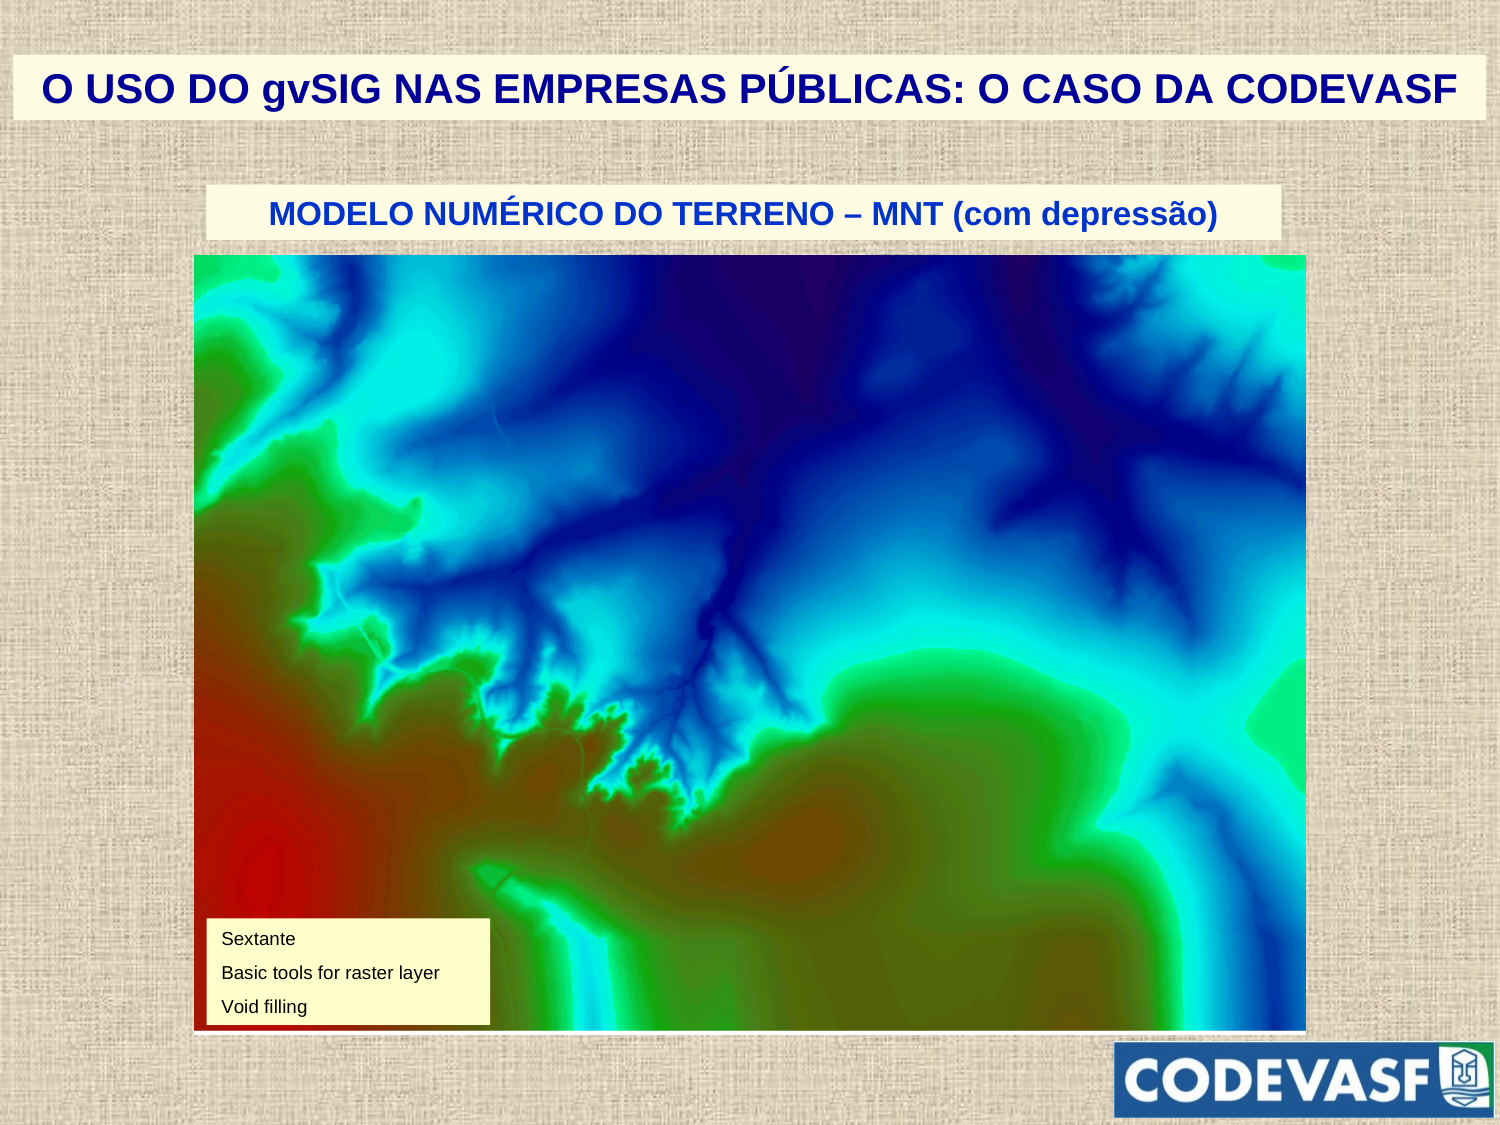

O USO DO gvSIG NAS EMPRESAS PÚBLICAS: O CASO DA CODEVASF
MODELO NUMÉRICO DO TERRENO – MNT (com depressão)
Sextante
Basic tools for raster layer
Void filling